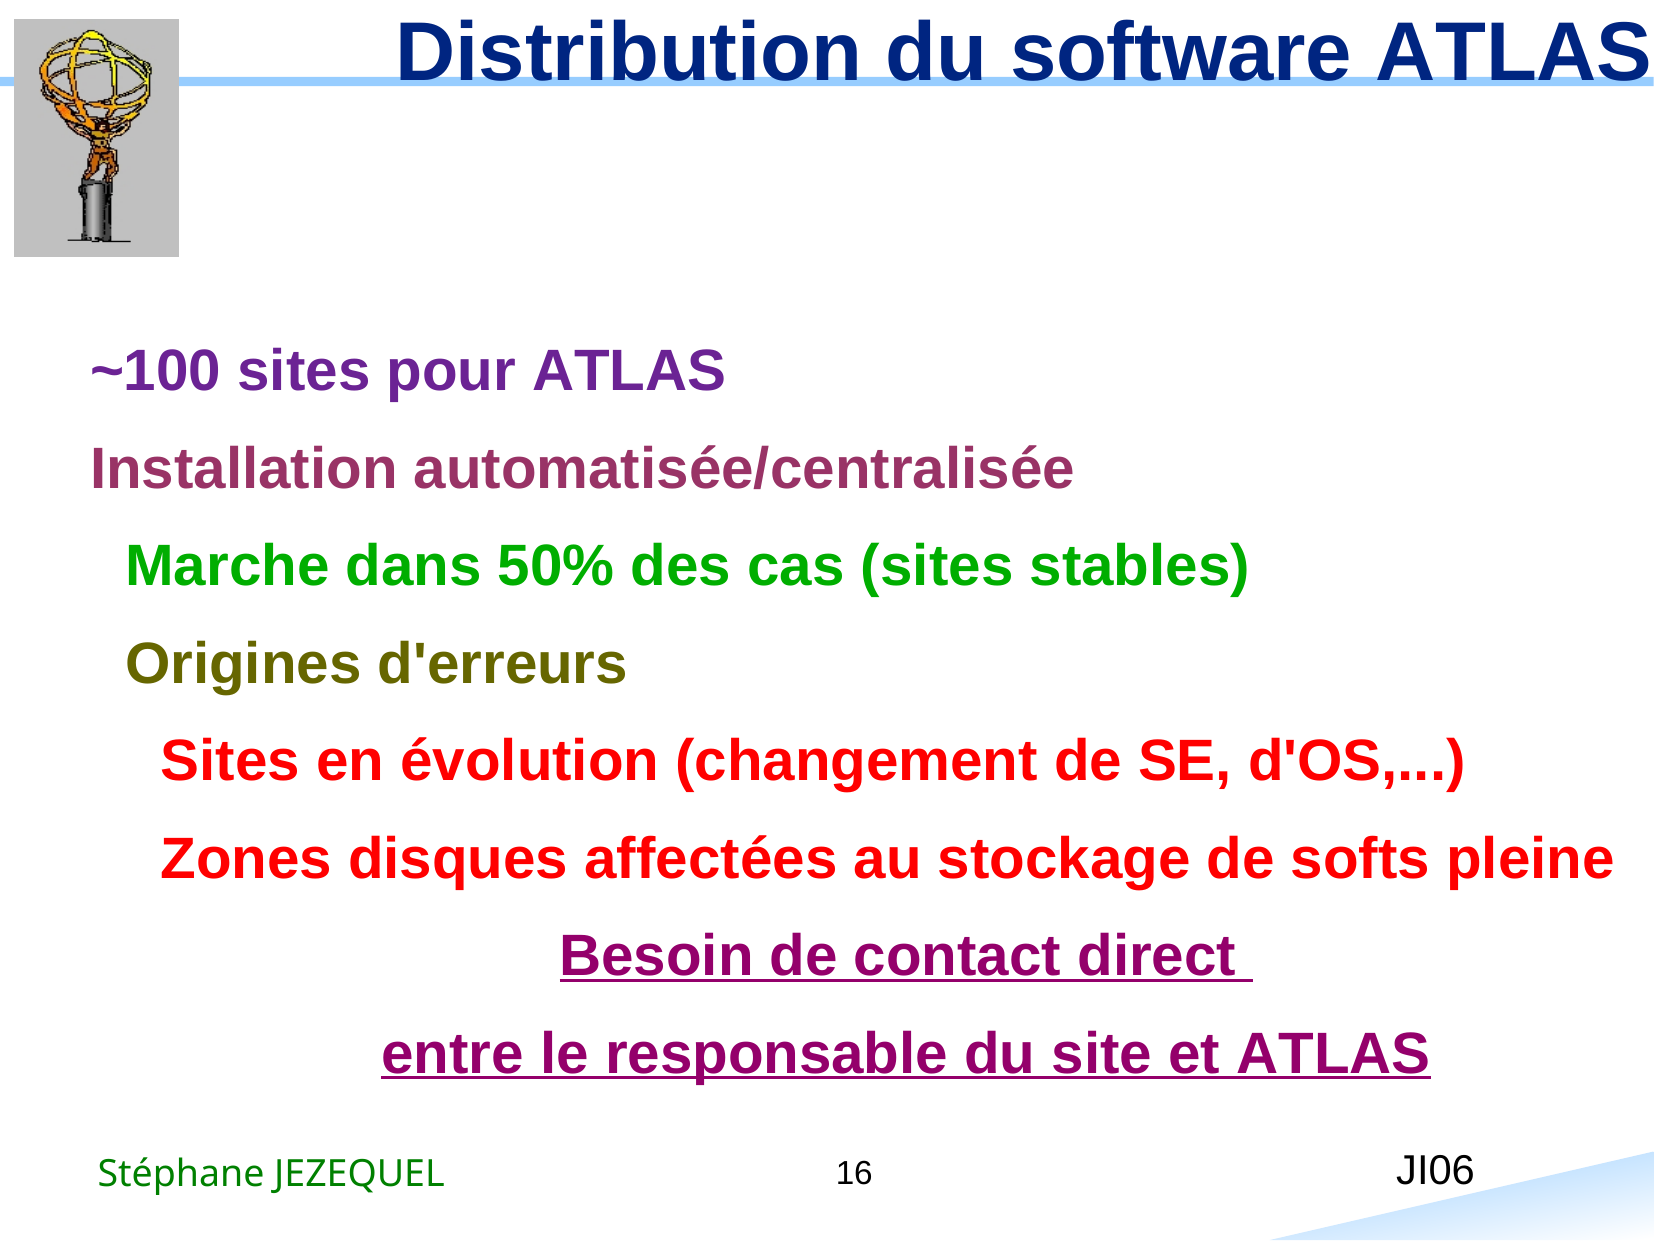

# Distribution du software ATLAS
~100 sites pour ATLAS
Installation automatisée/centralisée
Marche dans 50% des cas (sites stables)
Origines d'erreurs
Sites en évolution (changement de SE, d'OS,...)
Zones disques affectées au stockage de softs pleine
Besoin de contact direct
entre le responsable du site et ATLAS